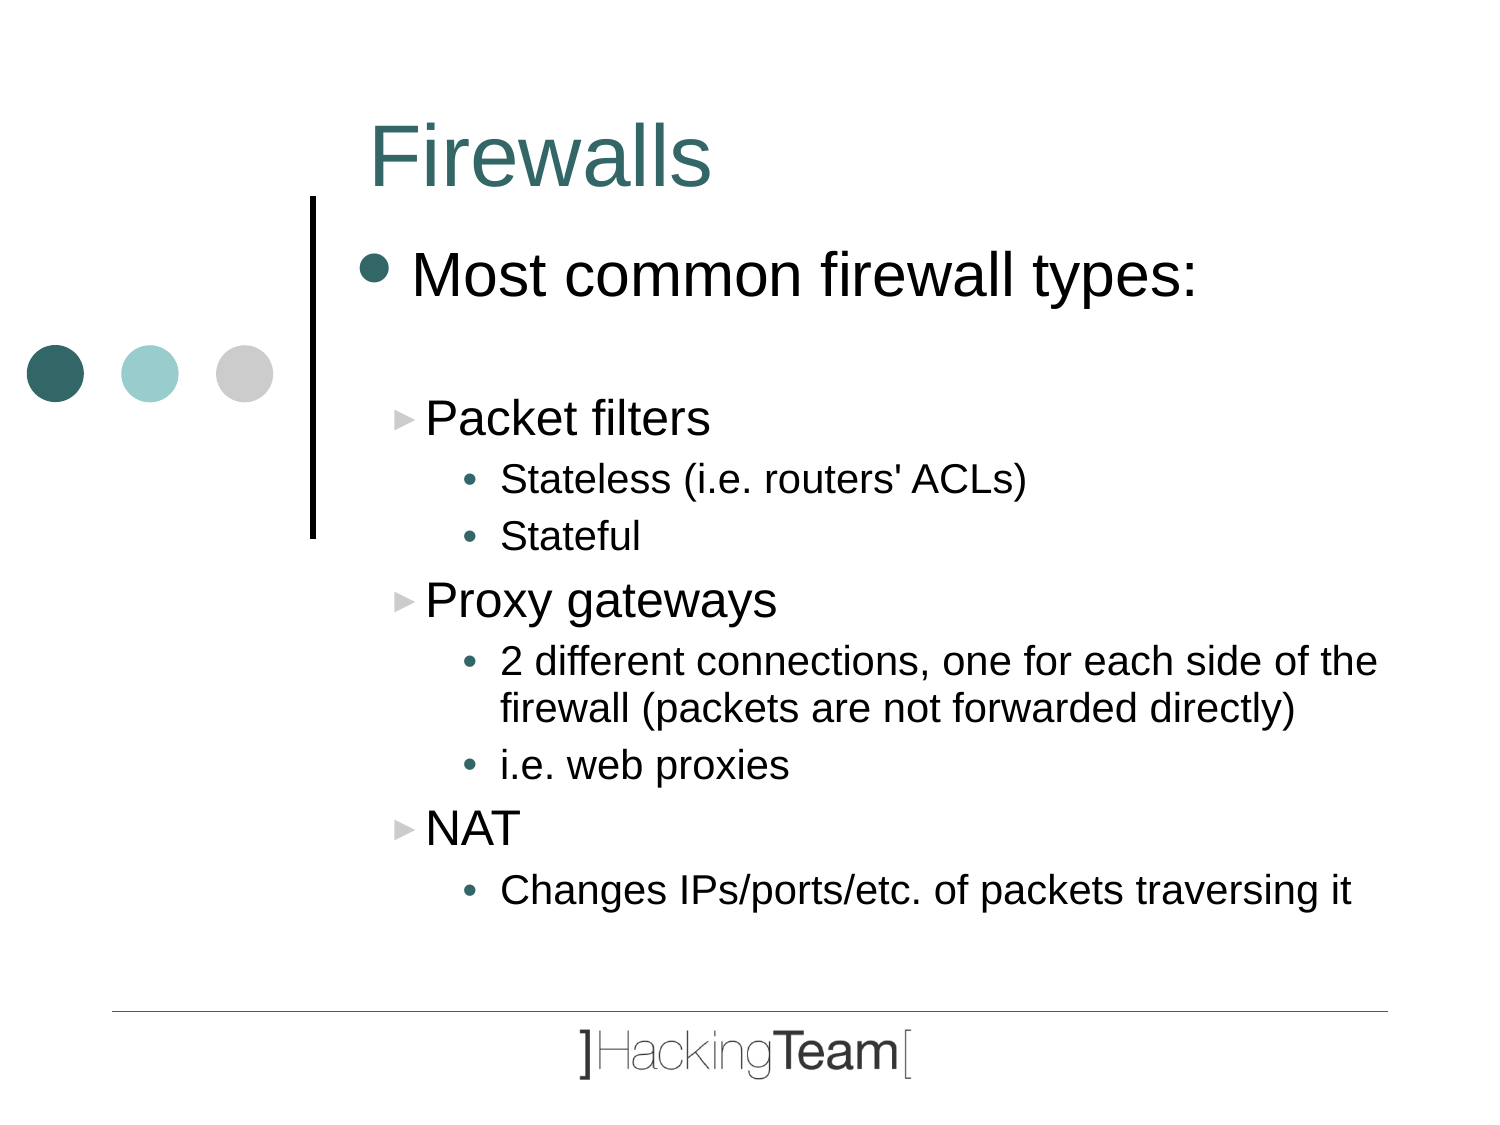

# Firewalls
Most common firewall types:
Packet filters
Stateless (i.e. routers' ACLs)
Stateful
Proxy gateways
2 different connections, one for each side of the firewall (packets are not forwarded directly)
i.e. web proxies
NAT
Changes IPs/ports/etc. of packets traversing it